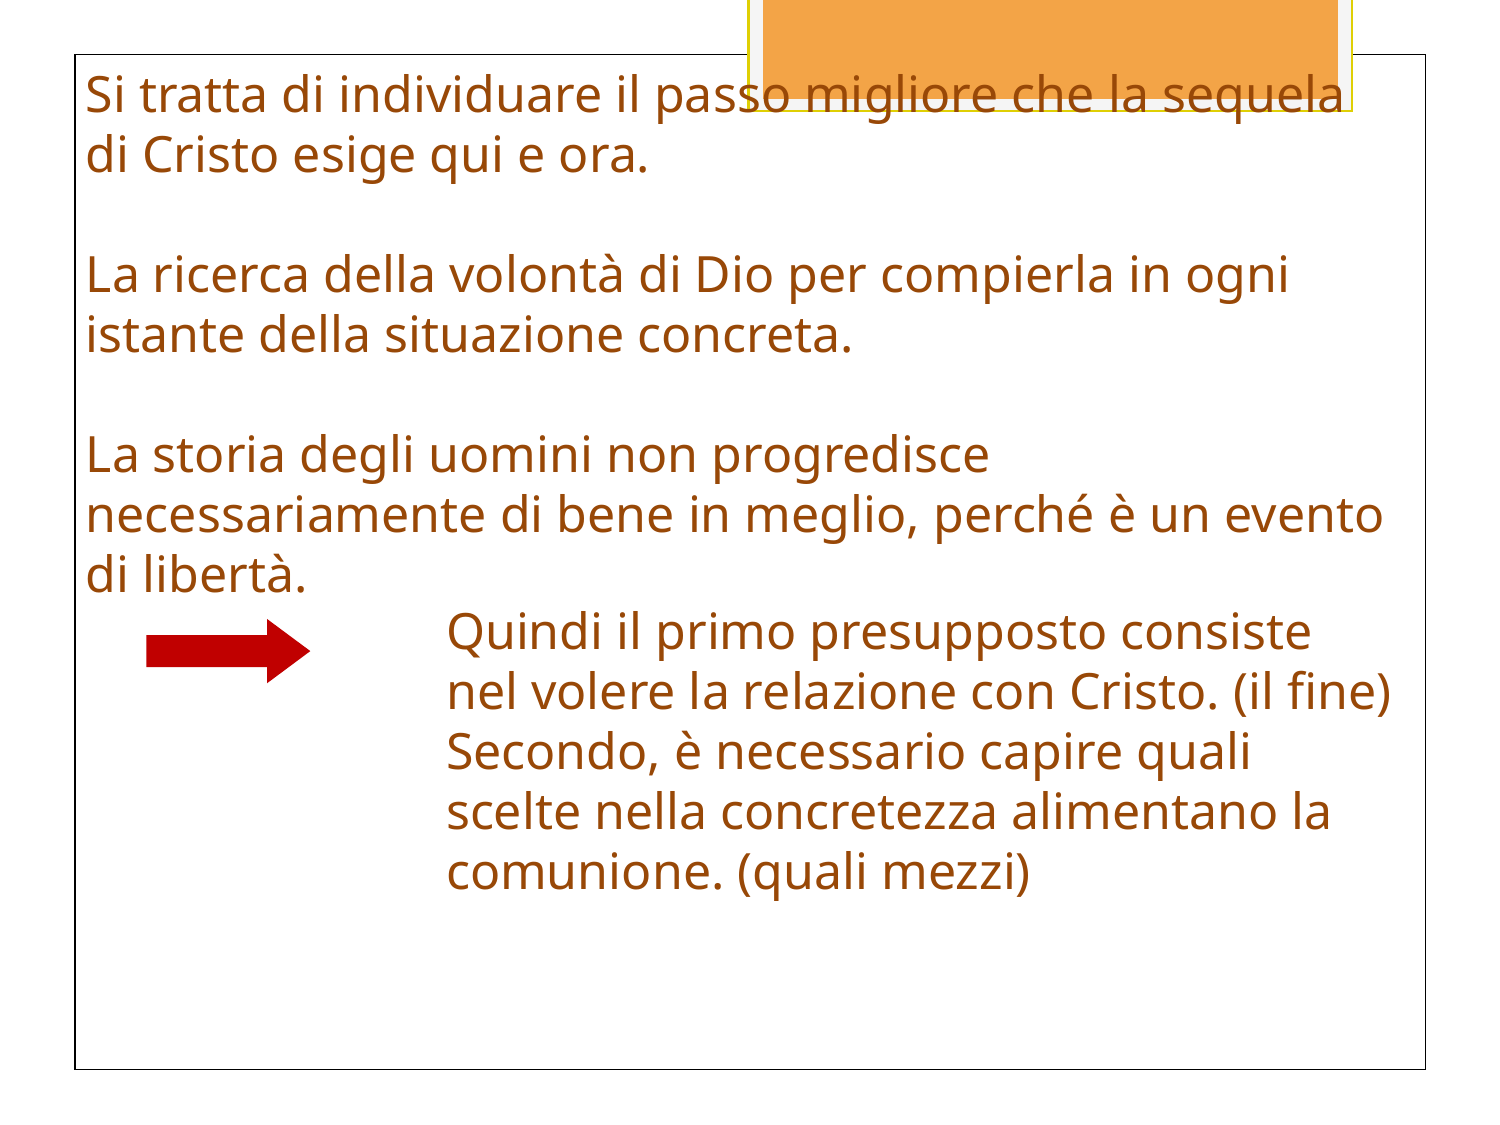

Si tratta di individuare il passo migliore che la sequela di Cristo esige qui e ora.
La ricerca della volontà di Dio per compierla in ogni istante della situazione concreta.
La storia degli uomini non progredisce necessariamente di bene in meglio, perché è un evento di libertà.
Quindi il primo presupposto consiste nel volere la relazione con Cristo. (il fine)
Secondo, è necessario capire quali scelte nella concretezza alimentano la comunione. (quali mezzi)